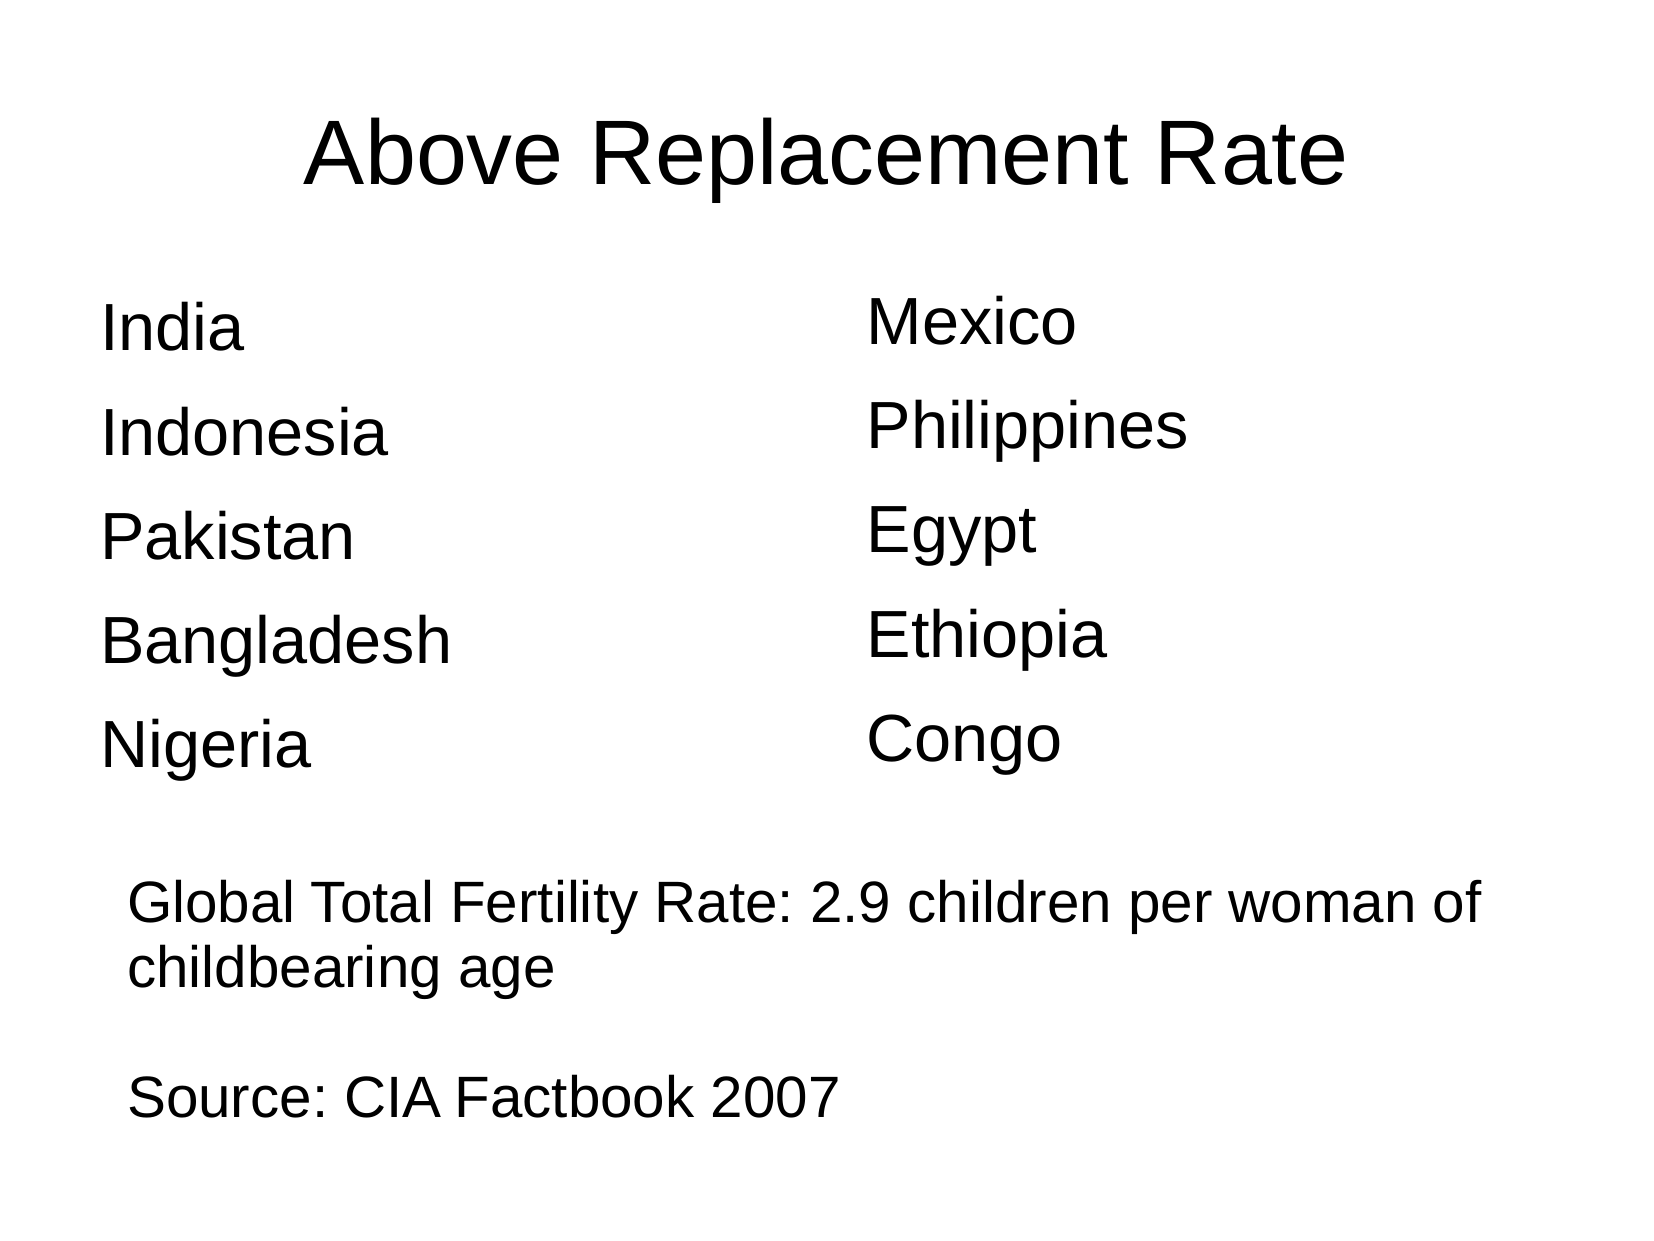

# Above Replacement Rate
Mexico
Philippines
Egypt
Ethiopia
Congo
India
Indonesia
Pakistan
Bangladesh
Nigeria
Global Total Fertility Rate: 2.9 children per woman of childbearing age
Source: CIA Factbook 2007